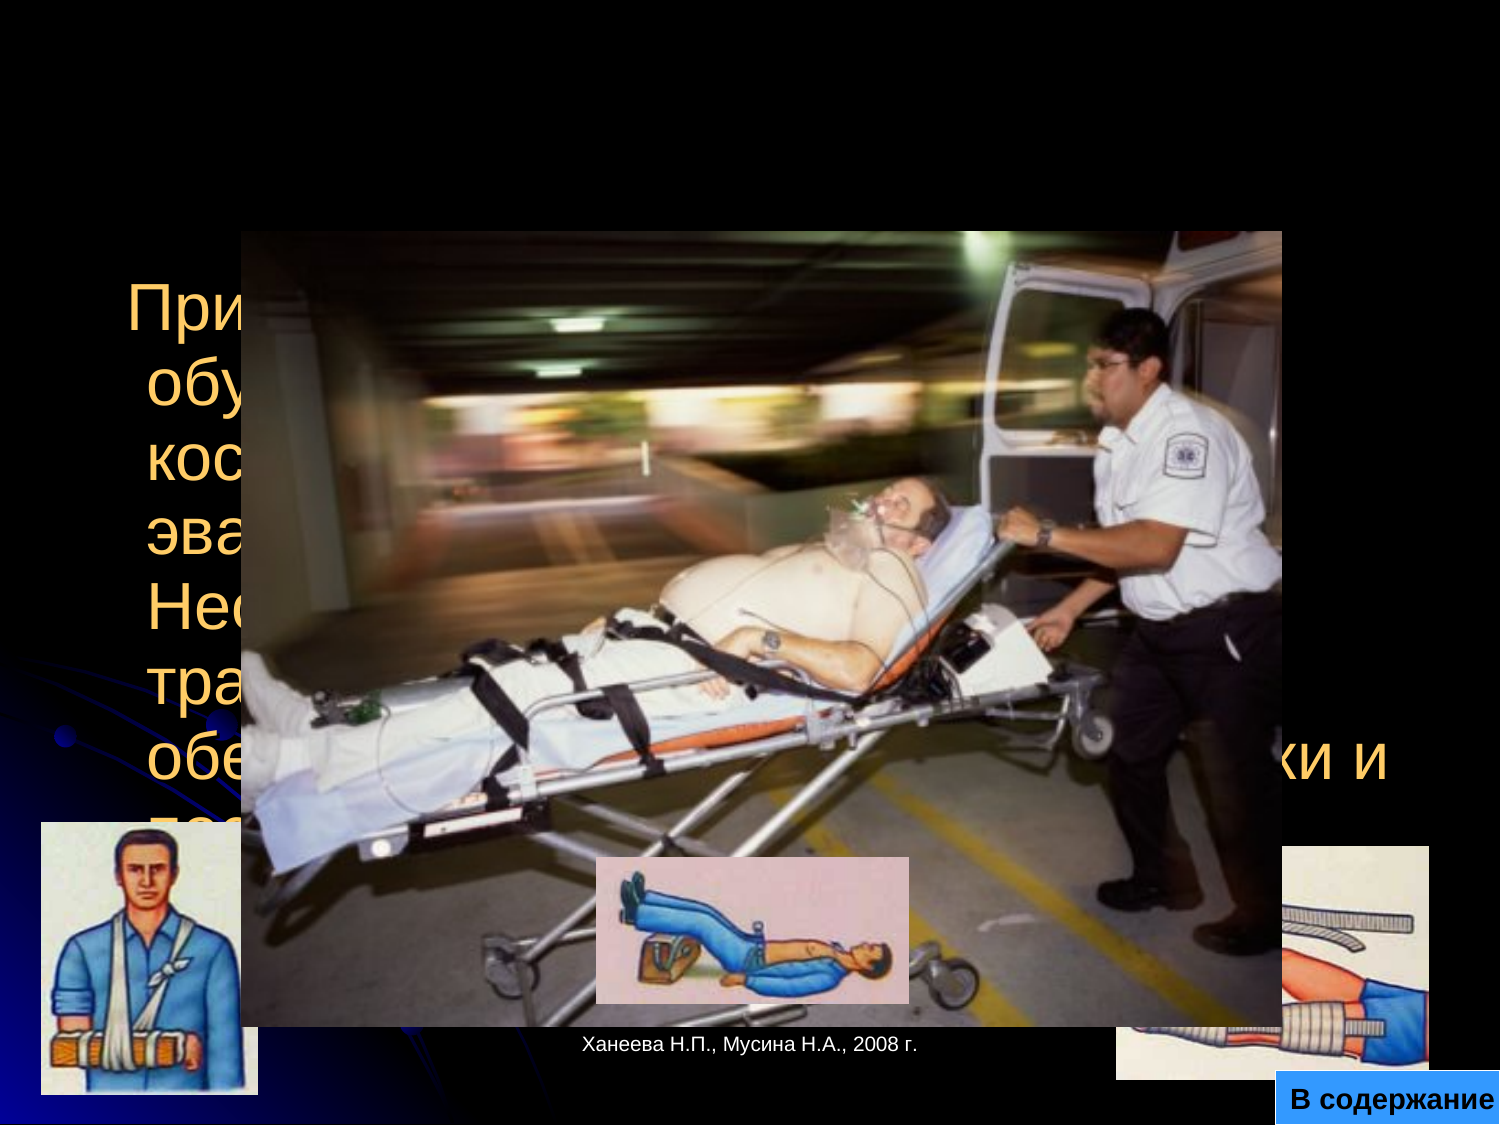

# При глубоких и обширных ожогах, обугливании тканей с переломом костей пострадавшего срочно эвакуируют в лечебное учреждение. Необходимо соблюдать правила транспортной иммобилизации, обеспечить щадящий режим доставки и постоянный контроль.
Ханеева Н.П., Мусина Н.А., 2008 г.
В содержание